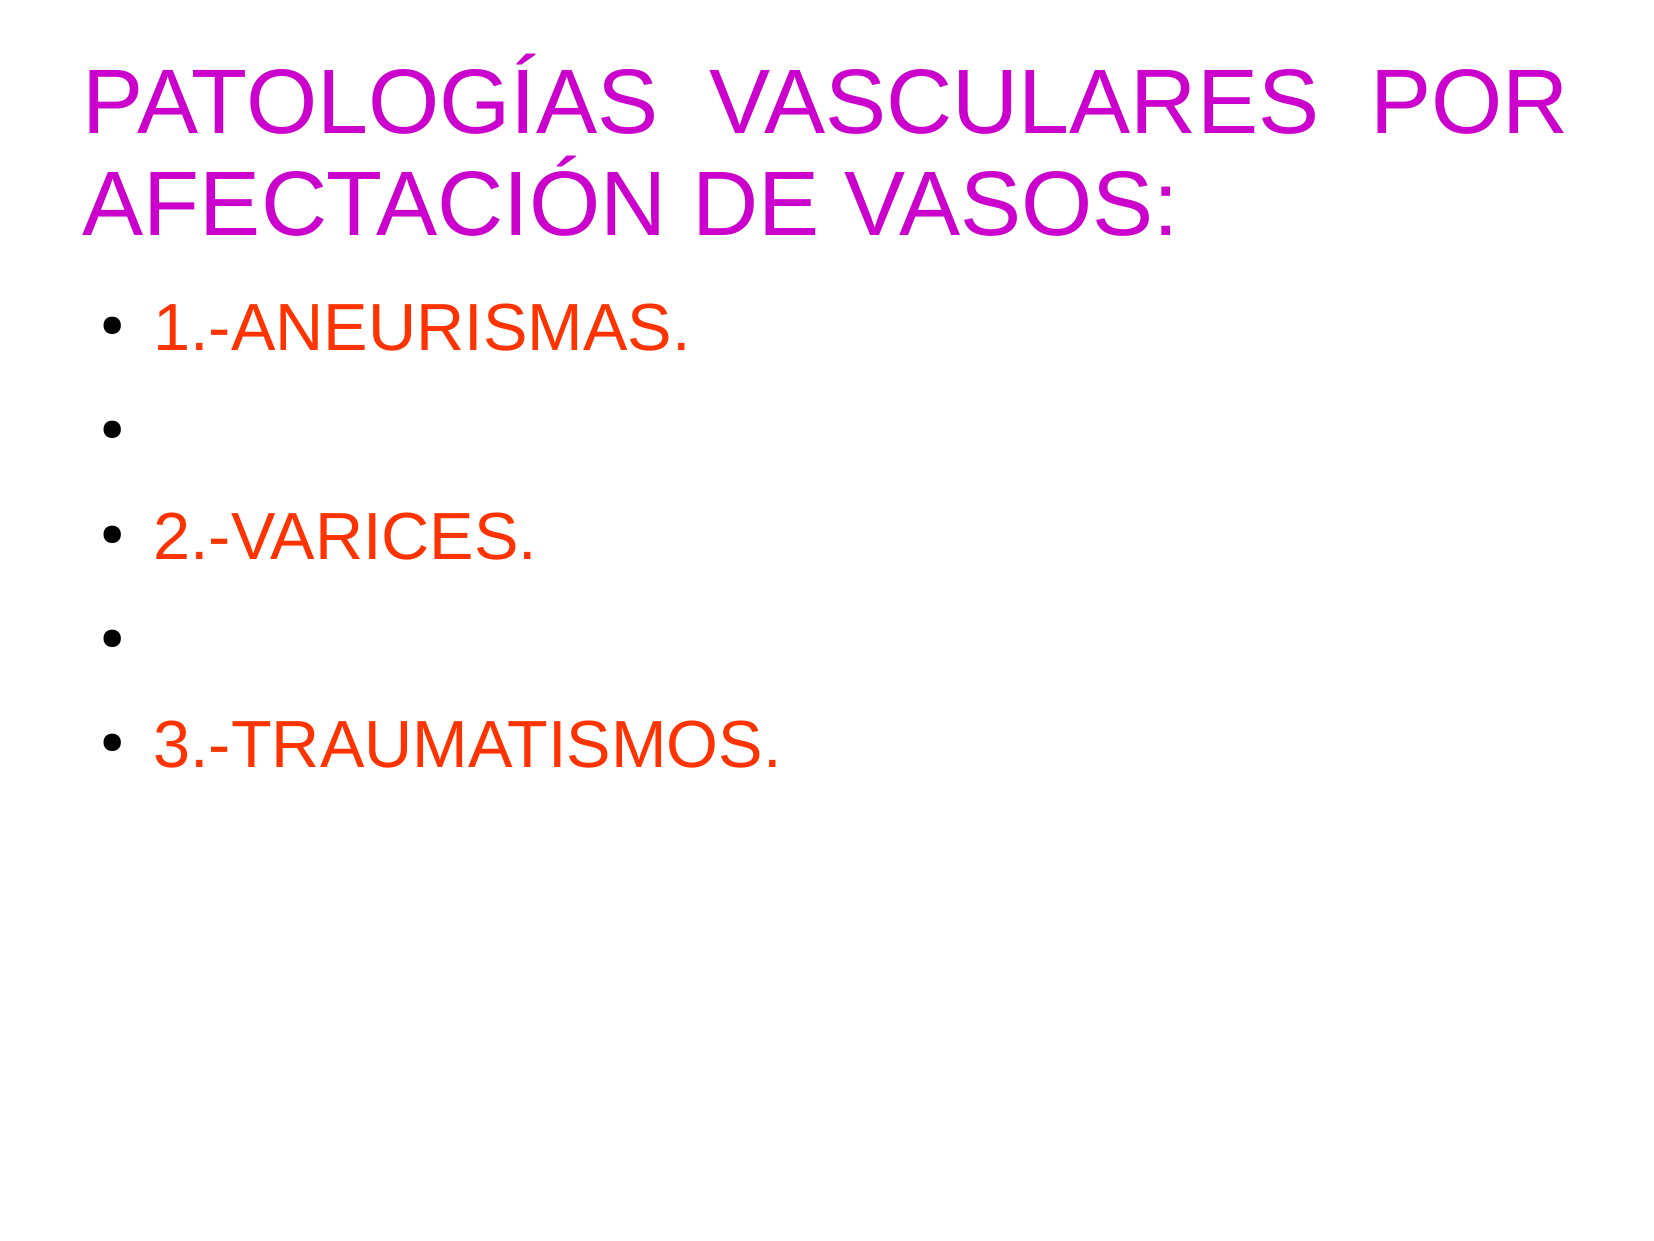

# PATOLOGÍAS VASCULARES POR AFECTACIÓN DE VASOS:
1.-ANEURISMAS.
2.-VARICES.
3.-TRAUMATISMOS.